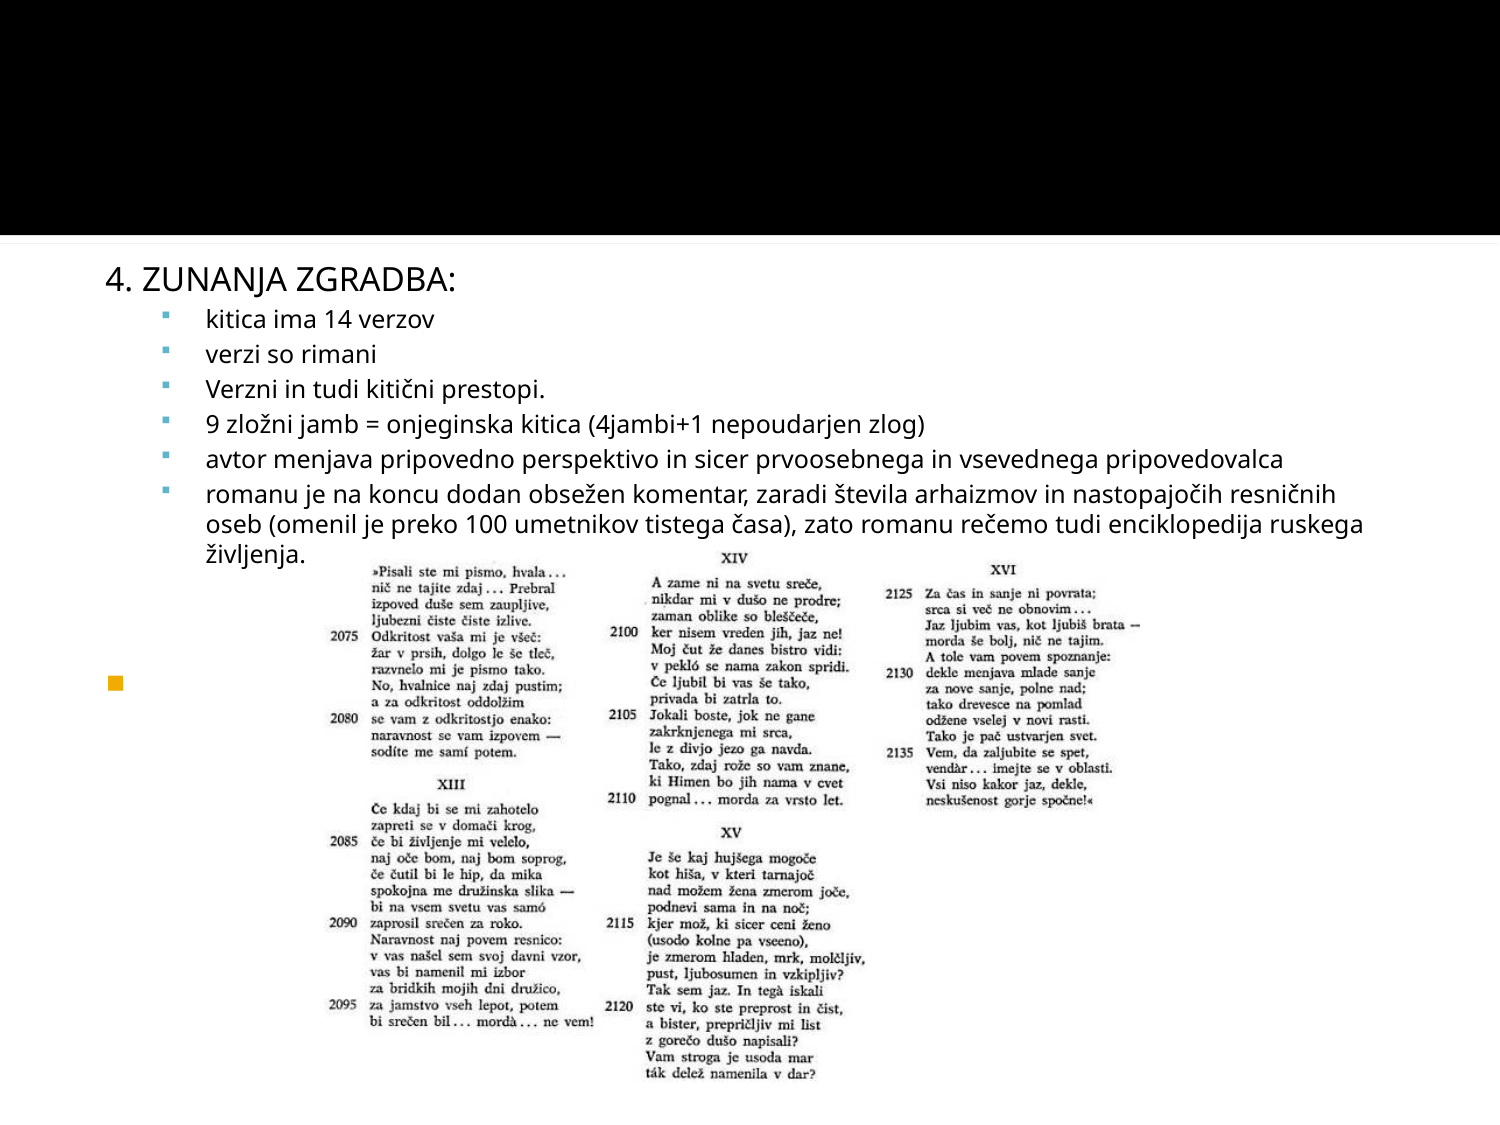

# 4. ZUNANJA ZGRADBA:
kitica ima 14 verzov
verzi so rimani
Verzni in tudi kitični prestopi.
9 zložni jamb = onjeginska kitica (4jambi+1 nepoudarjen zlog)
avtor menjava pripovedno perspektivo in sicer prvoosebnega in vsevednega pripovedovalca
romanu je na koncu dodan obsežen komentar, zaradi števila arhaizmov in nastopajočih resničnih oseb (omenil je preko 100 umetnikov tistega časa), zato romanu rečemo tudi enciklopedija ruskega življenja.